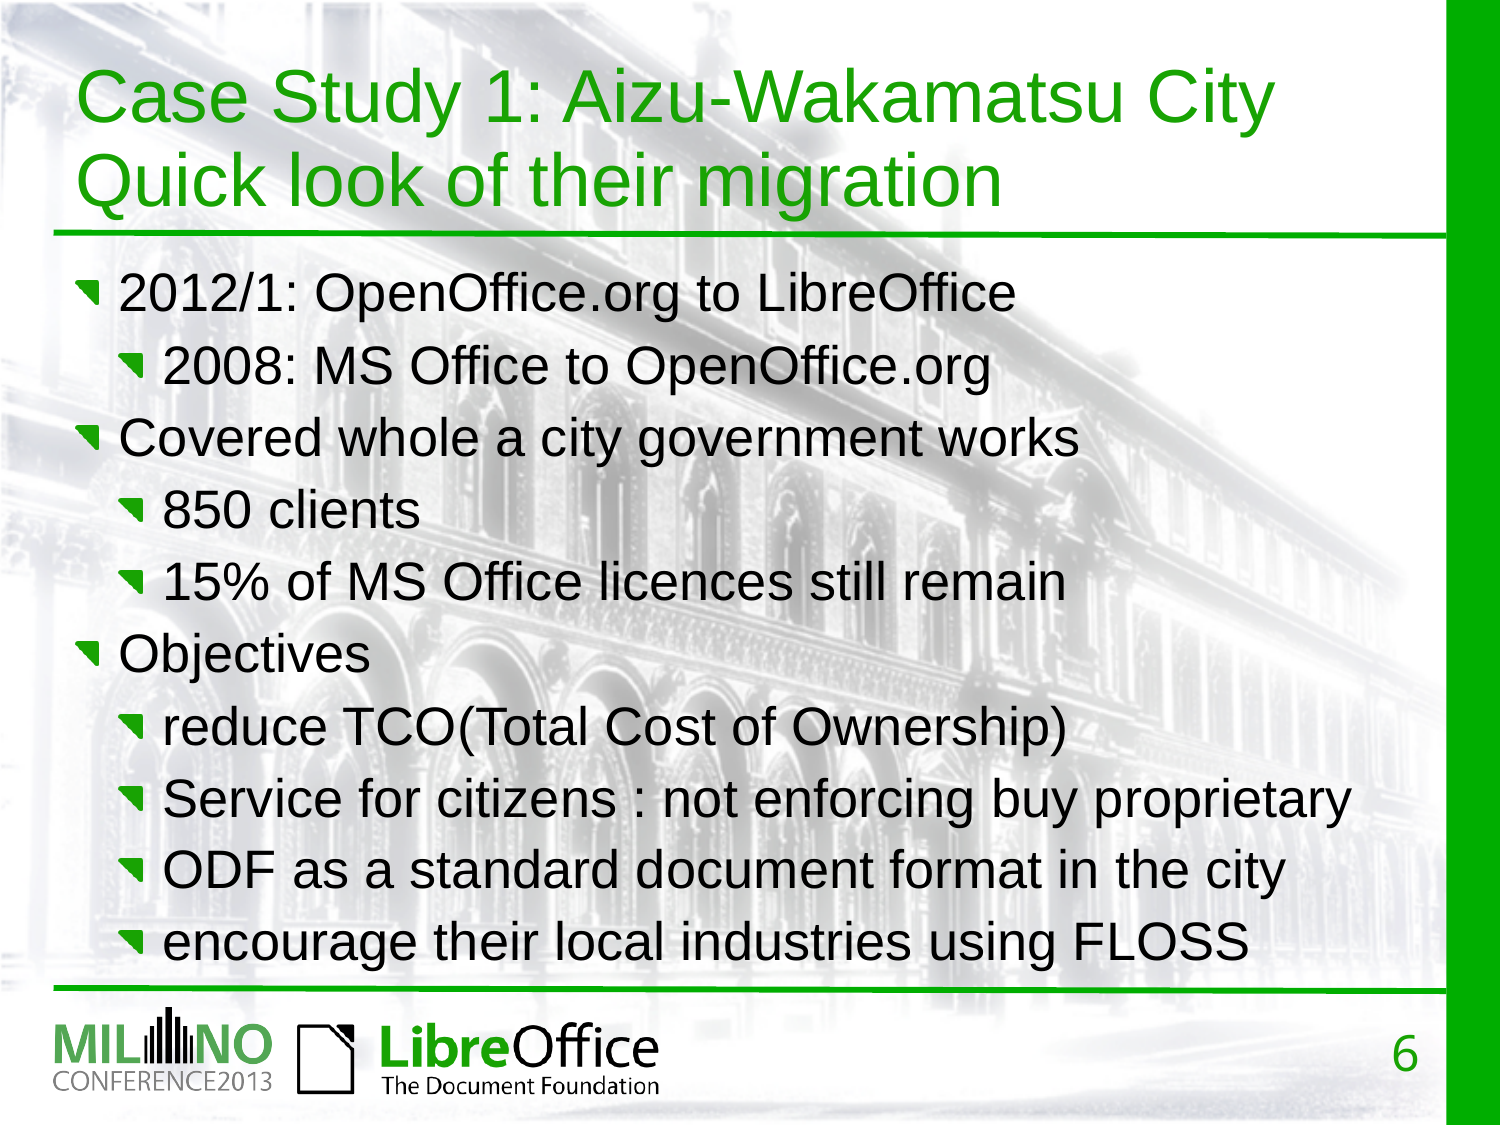

# Case Study 1: Aizu-Wakamatsu City Quick look of their migration
2012/1: OpenOffice.org to LibreOffice
2008: MS Office to OpenOffice.org
Covered whole a city government works
850 clients
15% of MS Office licences still remain
Objectives
reduce TCO(Total Cost of Ownership)
Service for citizens : not enforcing buy proprietary
ODF as a standard document format in the city
encourage their local industries using FLOSS
6